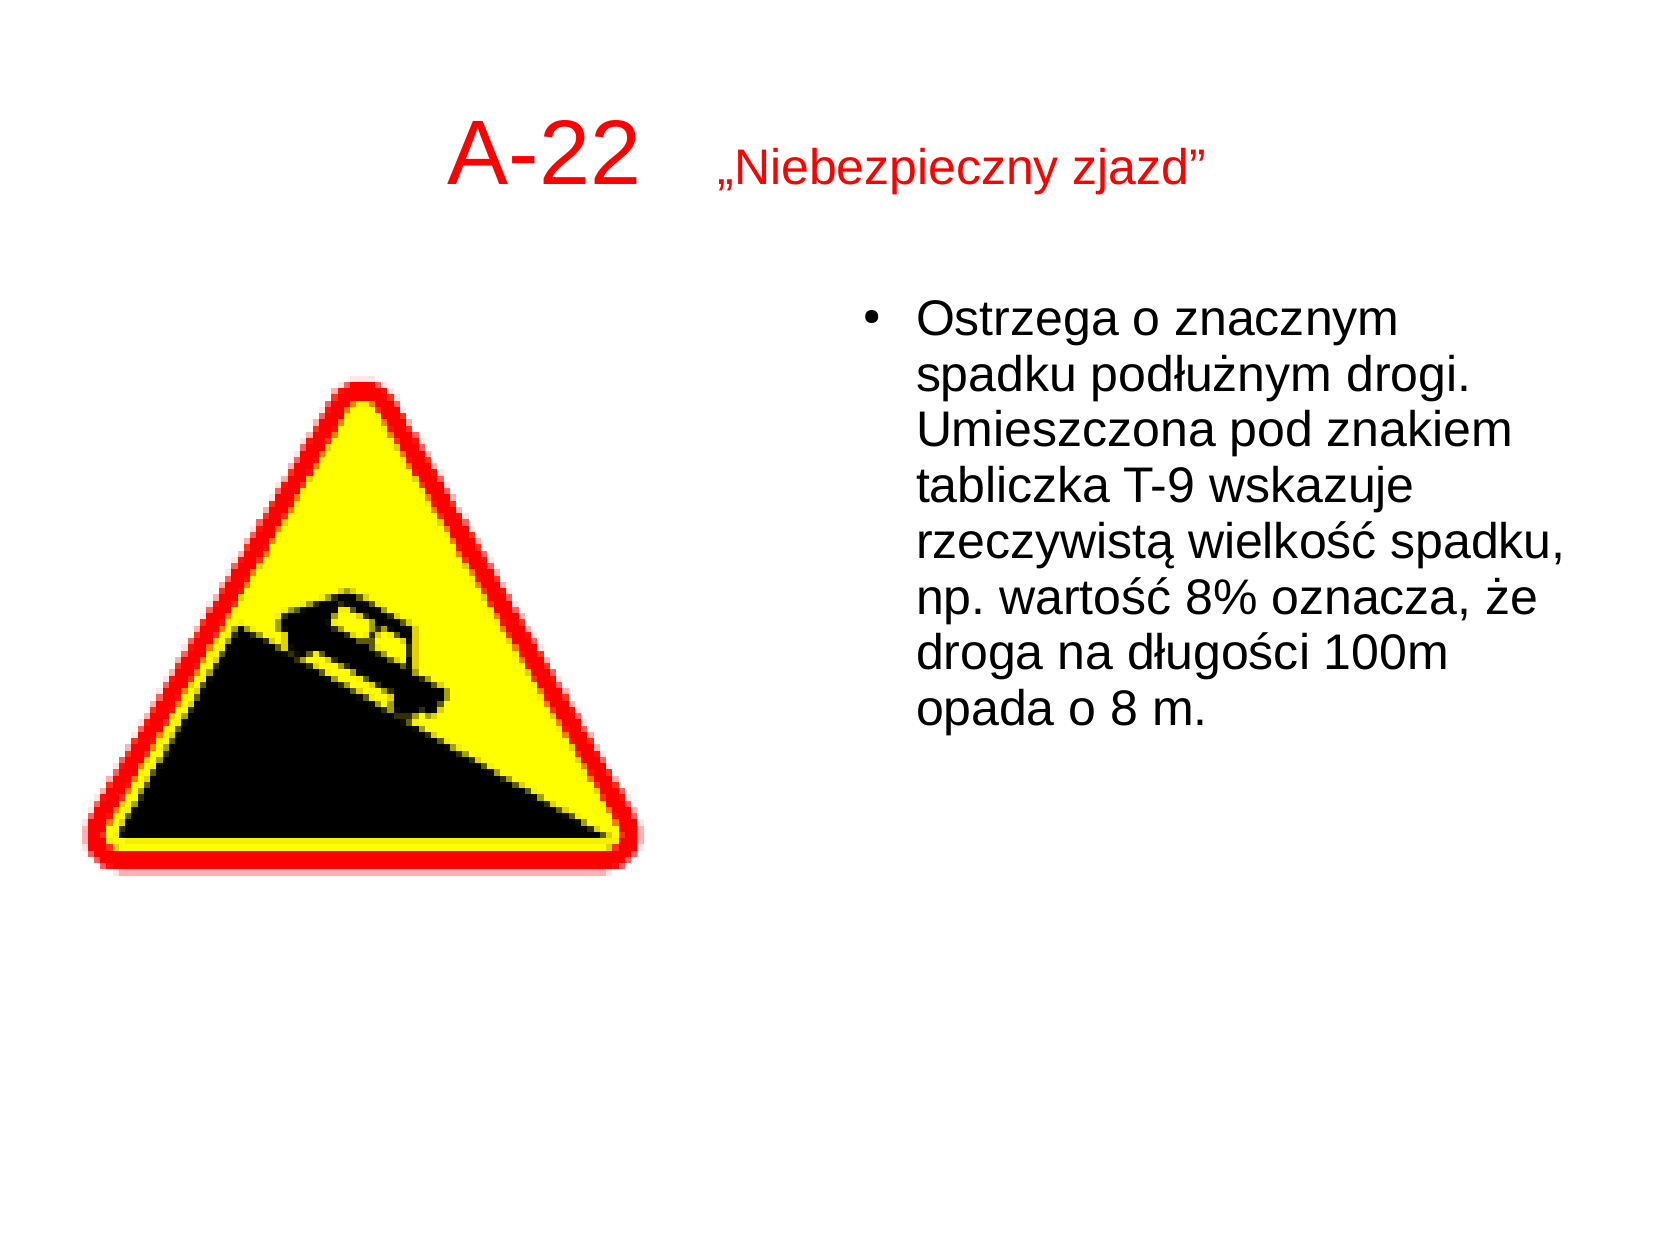

# A-22 „Niebezpieczny zjazd”
Ostrzega o znacznym spadku podłużnym drogi. Umieszczona pod znakiem tabliczka T-9 wskazuje rzeczywistą wielkość spadku, np. wartość 8% oznacza, że droga na długości 100m opada o 8 m.